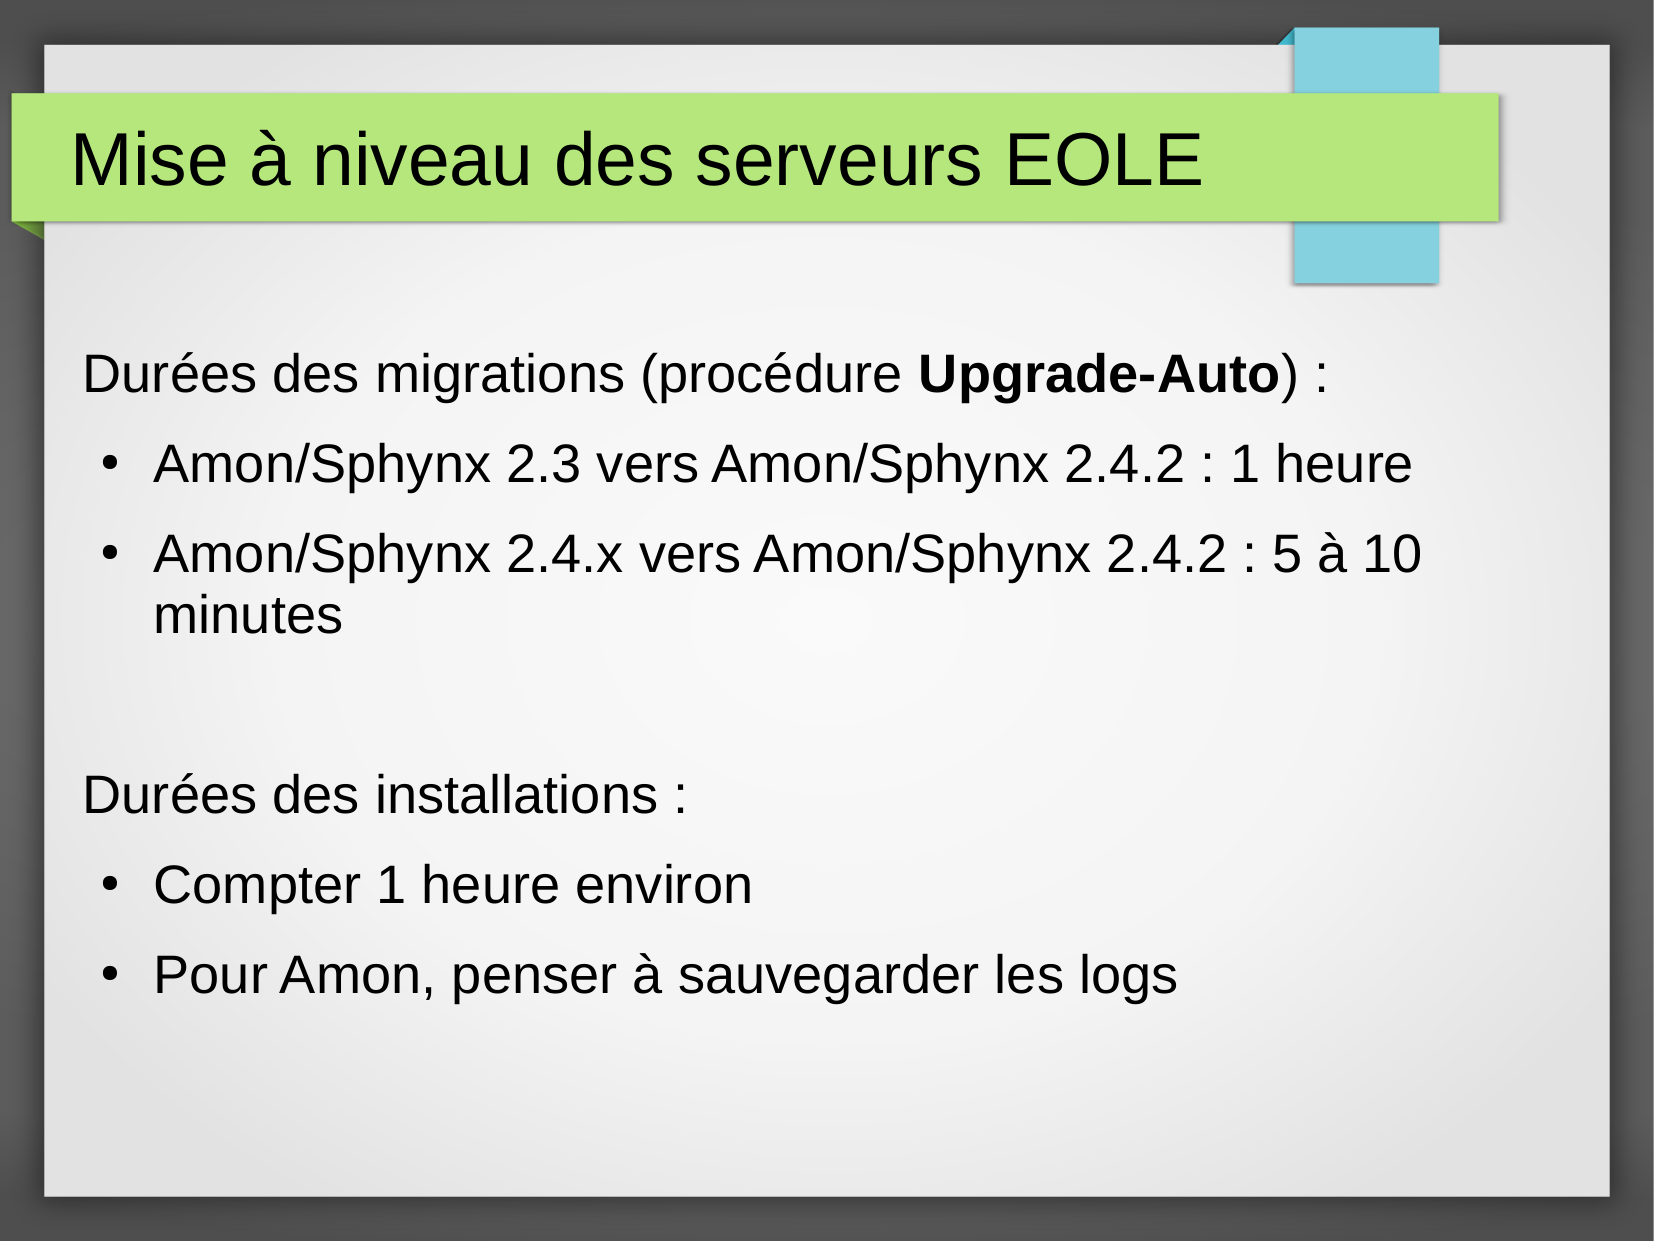

# Mise à niveau des serveurs EOLE
Durées des migrations (procédure Upgrade-Auto) :
Amon/Sphynx 2.3 vers Amon/Sphynx 2.4.2 : 1 heure
Amon/Sphynx 2.4.x vers Amon/Sphynx 2.4.2 : 5 à 10 minutes
Durées des installations :
Compter 1 heure environ
Pour Amon, penser à sauvegarder les logs